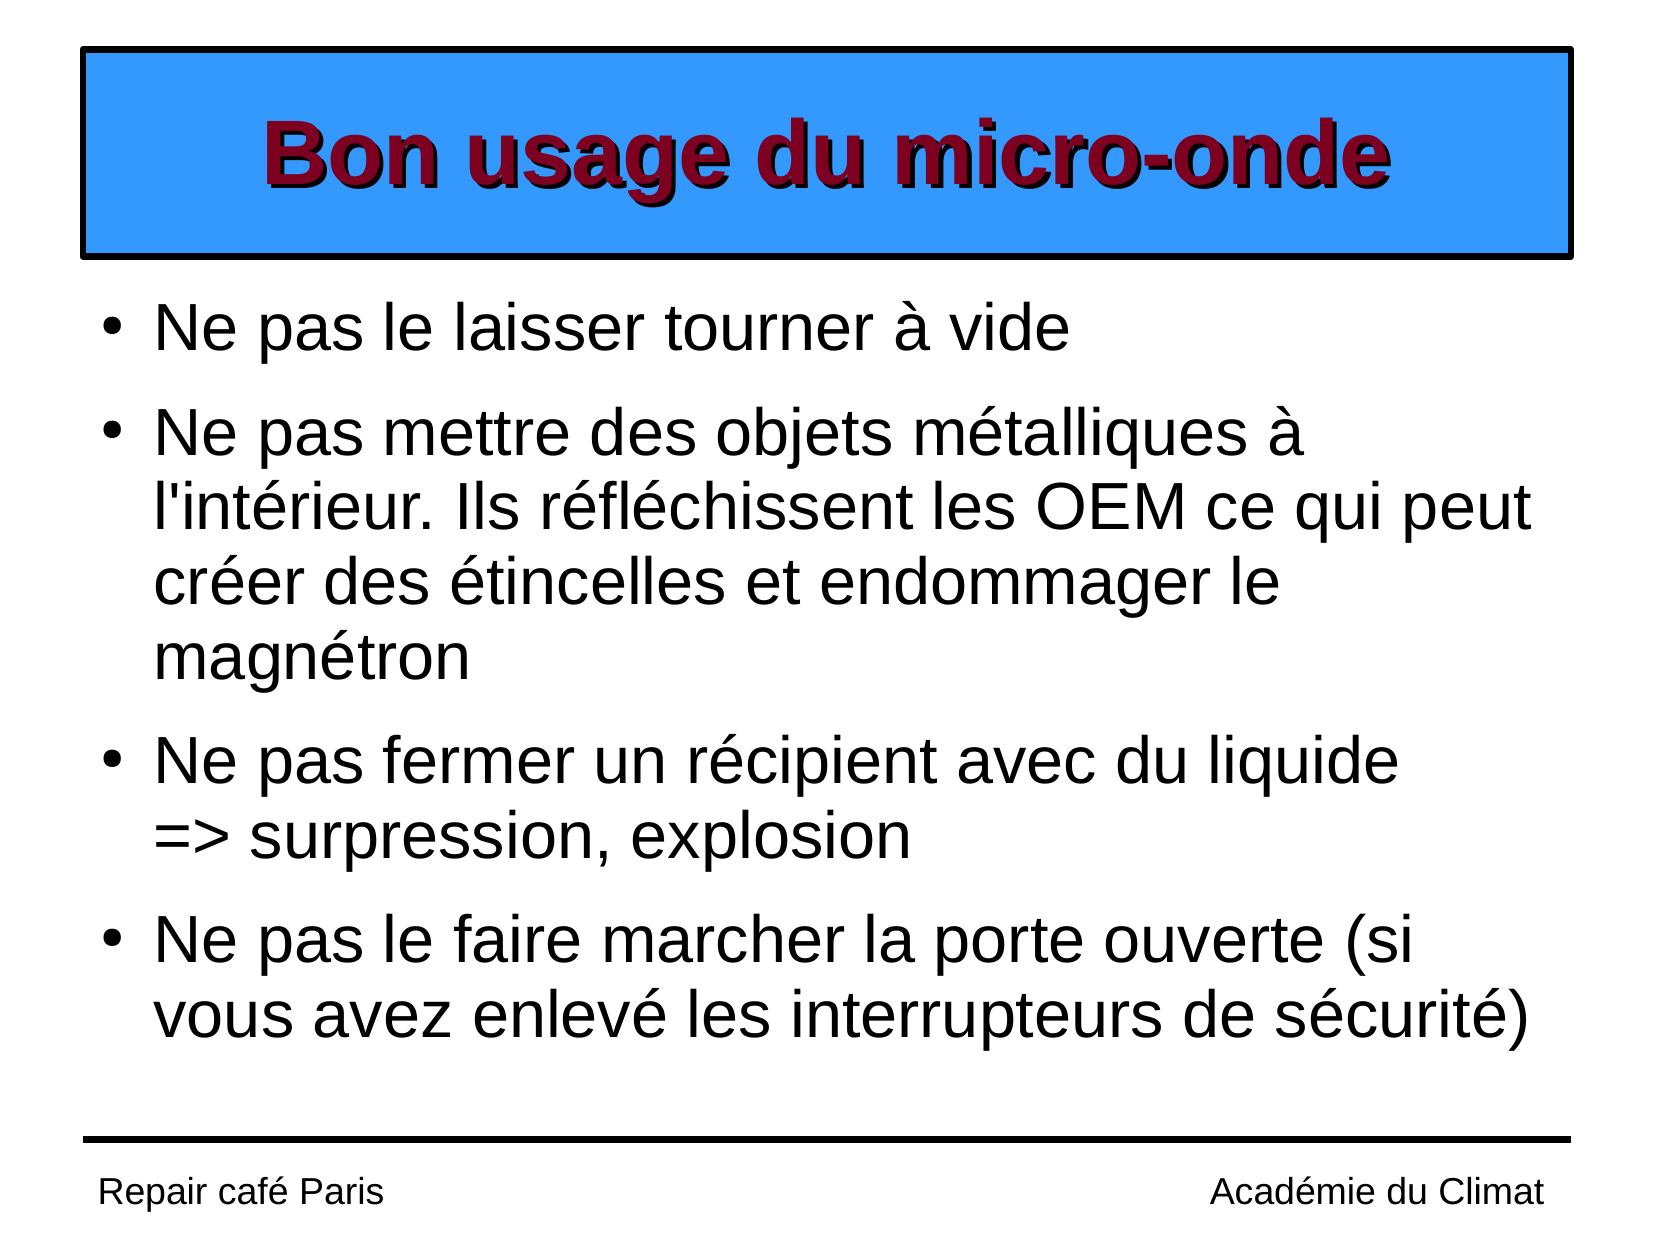

# Bon usage du micro-onde
Ne pas le laisser tourner à vide
Ne pas mettre des objets métalliques à l'intérieur. Ils réfléchissent les OEM ce qui peut créer des étincelles et endommager le magnétron
Ne pas fermer un récipient avec du liquide
=> surpression, explosion
Ne pas le faire marcher la porte ouverte (si vous avez enlevé les interrupteurs de sécurité)
Repair café Paris	Académie du Climat